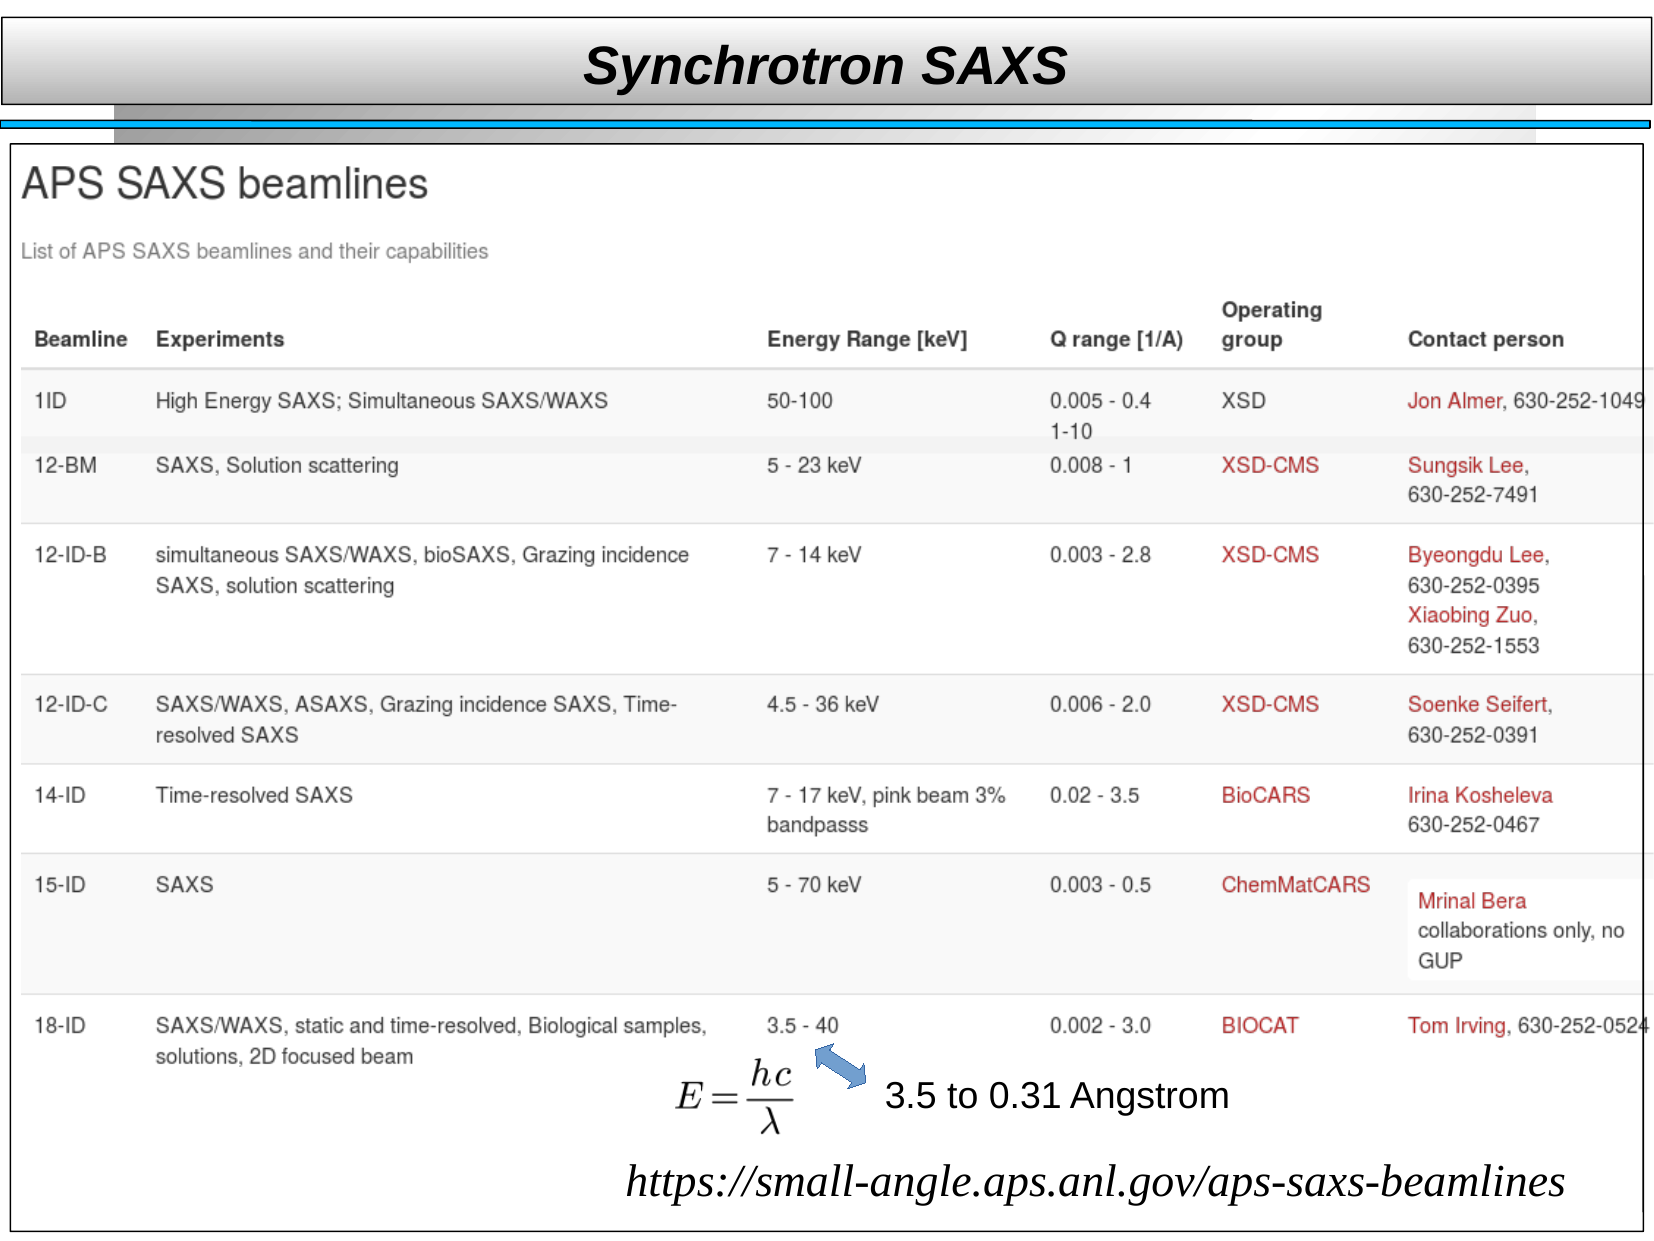

Synchrotron SAXS
3.5 to 0.31 Angstrom
https://small-angle.aps.anl.gov/aps-saxs-beamlines